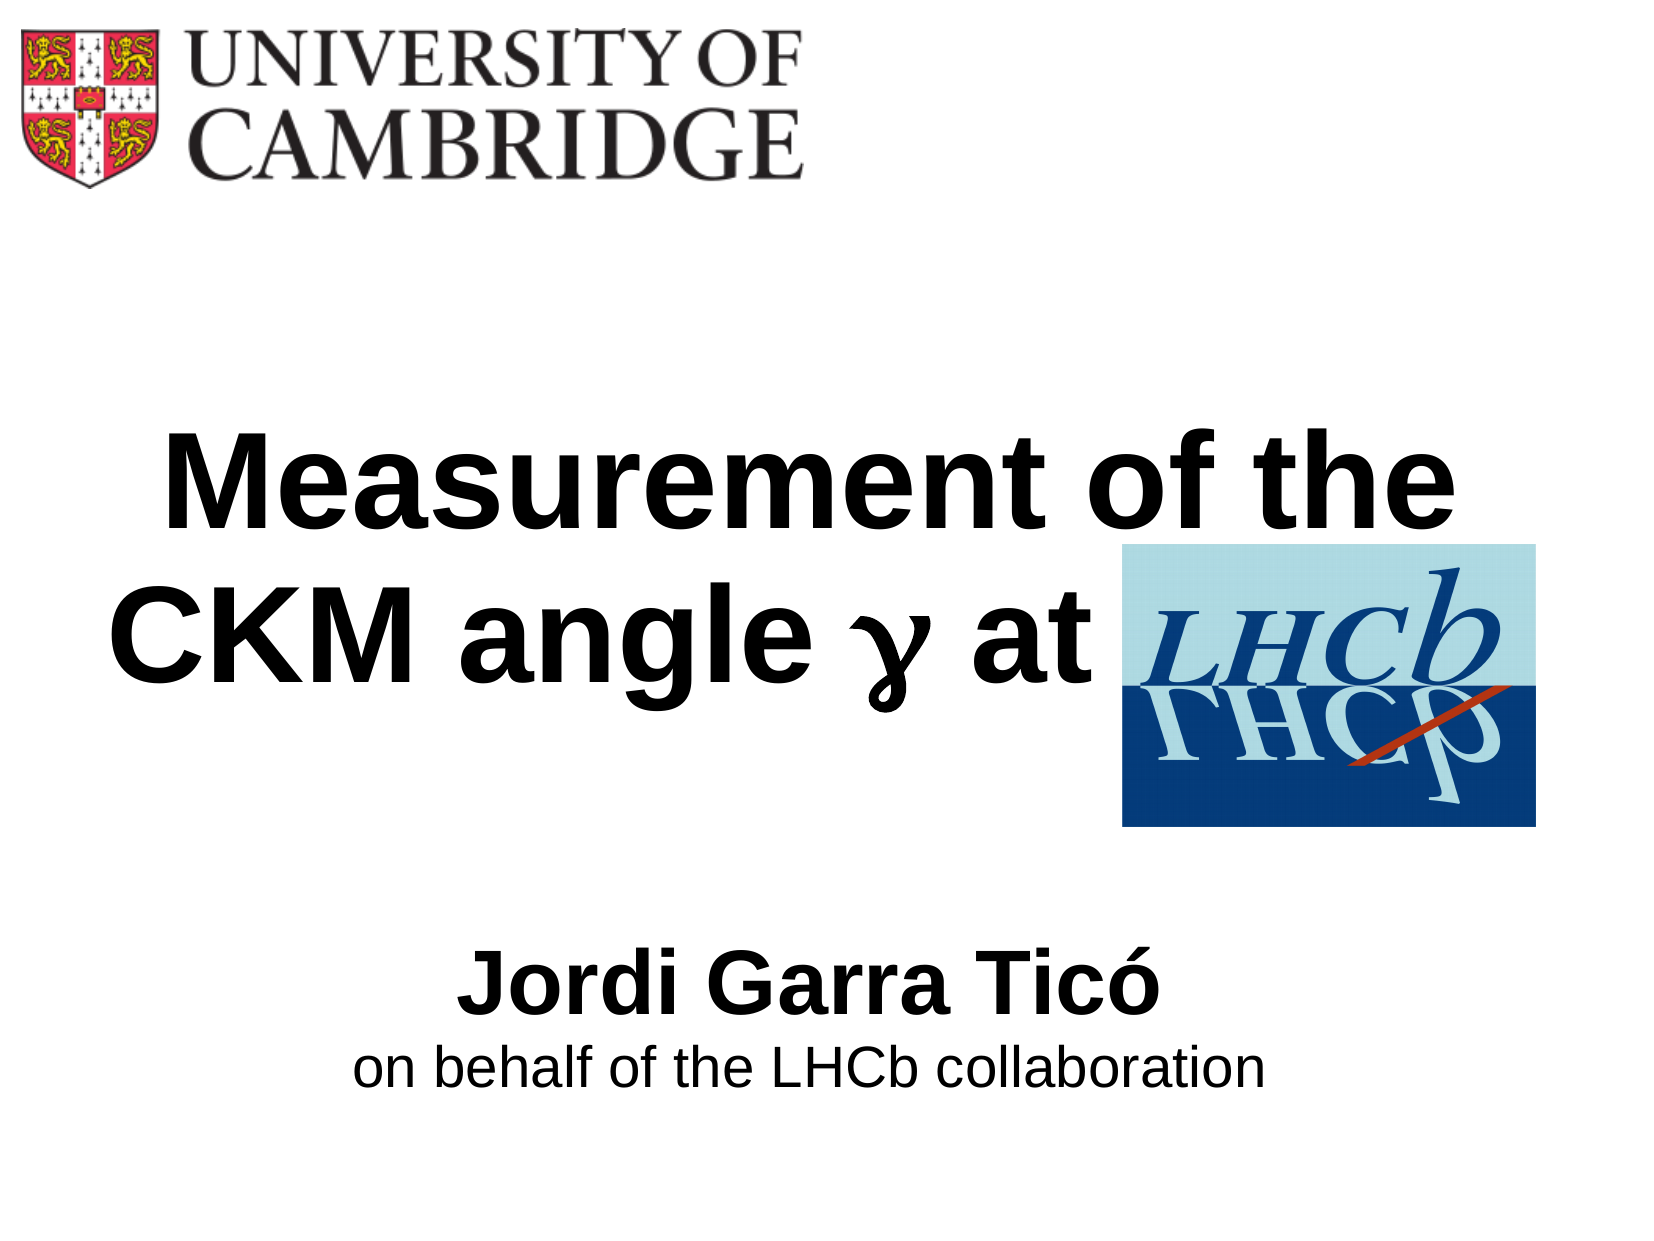

# Measurement of the CKM angle g at
Jordi Garra Ticó
on behalf of the LHCb collaboration